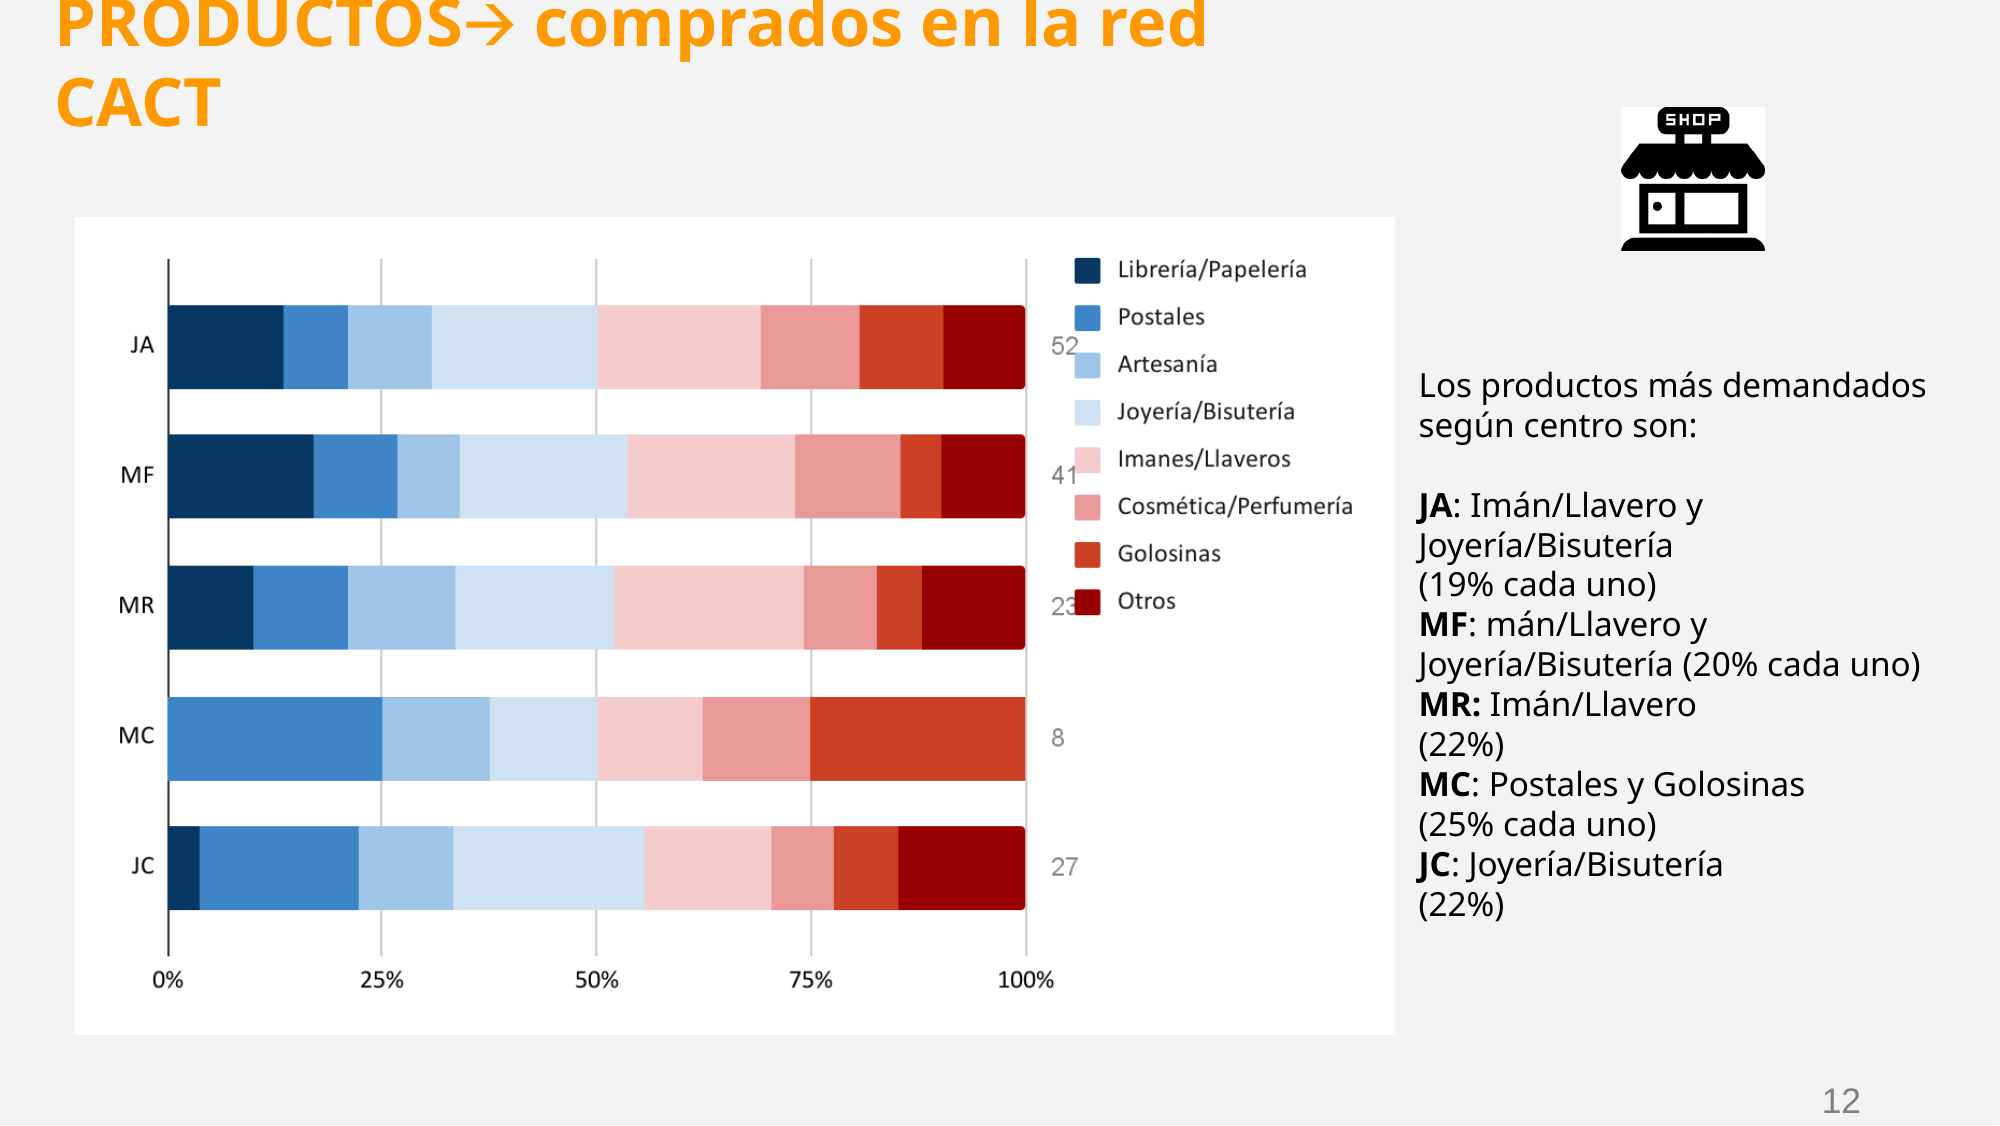

PRODUCTOS🡪 comprados en la red CACT
Los productos más demandados según centro son:
JA: Imán/Llavero y Joyería/Bisutería
(19% cada uno)
MF: mán/Llavero y Joyería/Bisutería (20% cada uno)
MR: Imán/Llavero
(22%)
MC: Postales y Golosinas
(25% cada uno)
JC: Joyería/Bisutería
(22%)